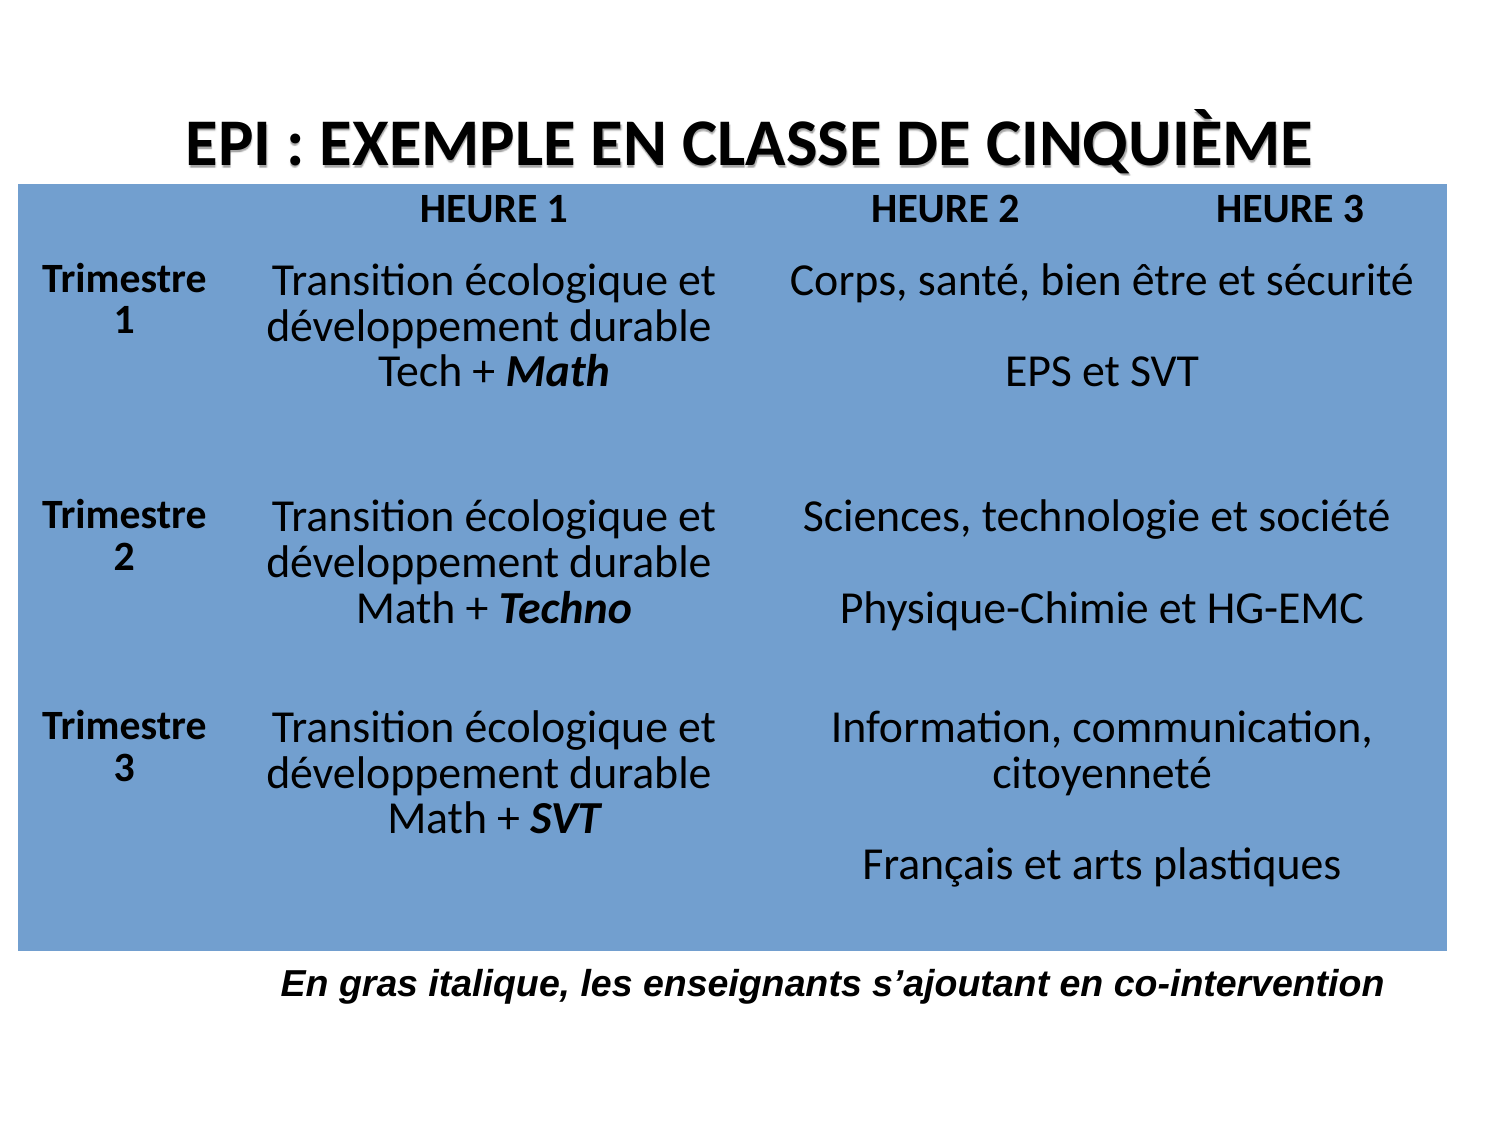

# EPI : EXEMPLE EN CLASSE DE CINQUIÈME
| | HEURE 1 | HEURE 2 | HEURE 3 |
| --- | --- | --- | --- |
| Trimestre 1 | Transition écologique et développement durable Tech + Math | Corps, santé, bien être et sécurité EPS et SVT | |
| Trimestre 2 | Transition écologique et développement durable Math + Techno | Sciences, technologie et société Physique-Chimie et HG-EMC | |
| Trimestre 3 | Transition écologique et développement durable Math + SVT | Information, communication, citoyenneté Français et arts plastiques | |
En gras italique, les enseignants s’ajoutant en co-intervention